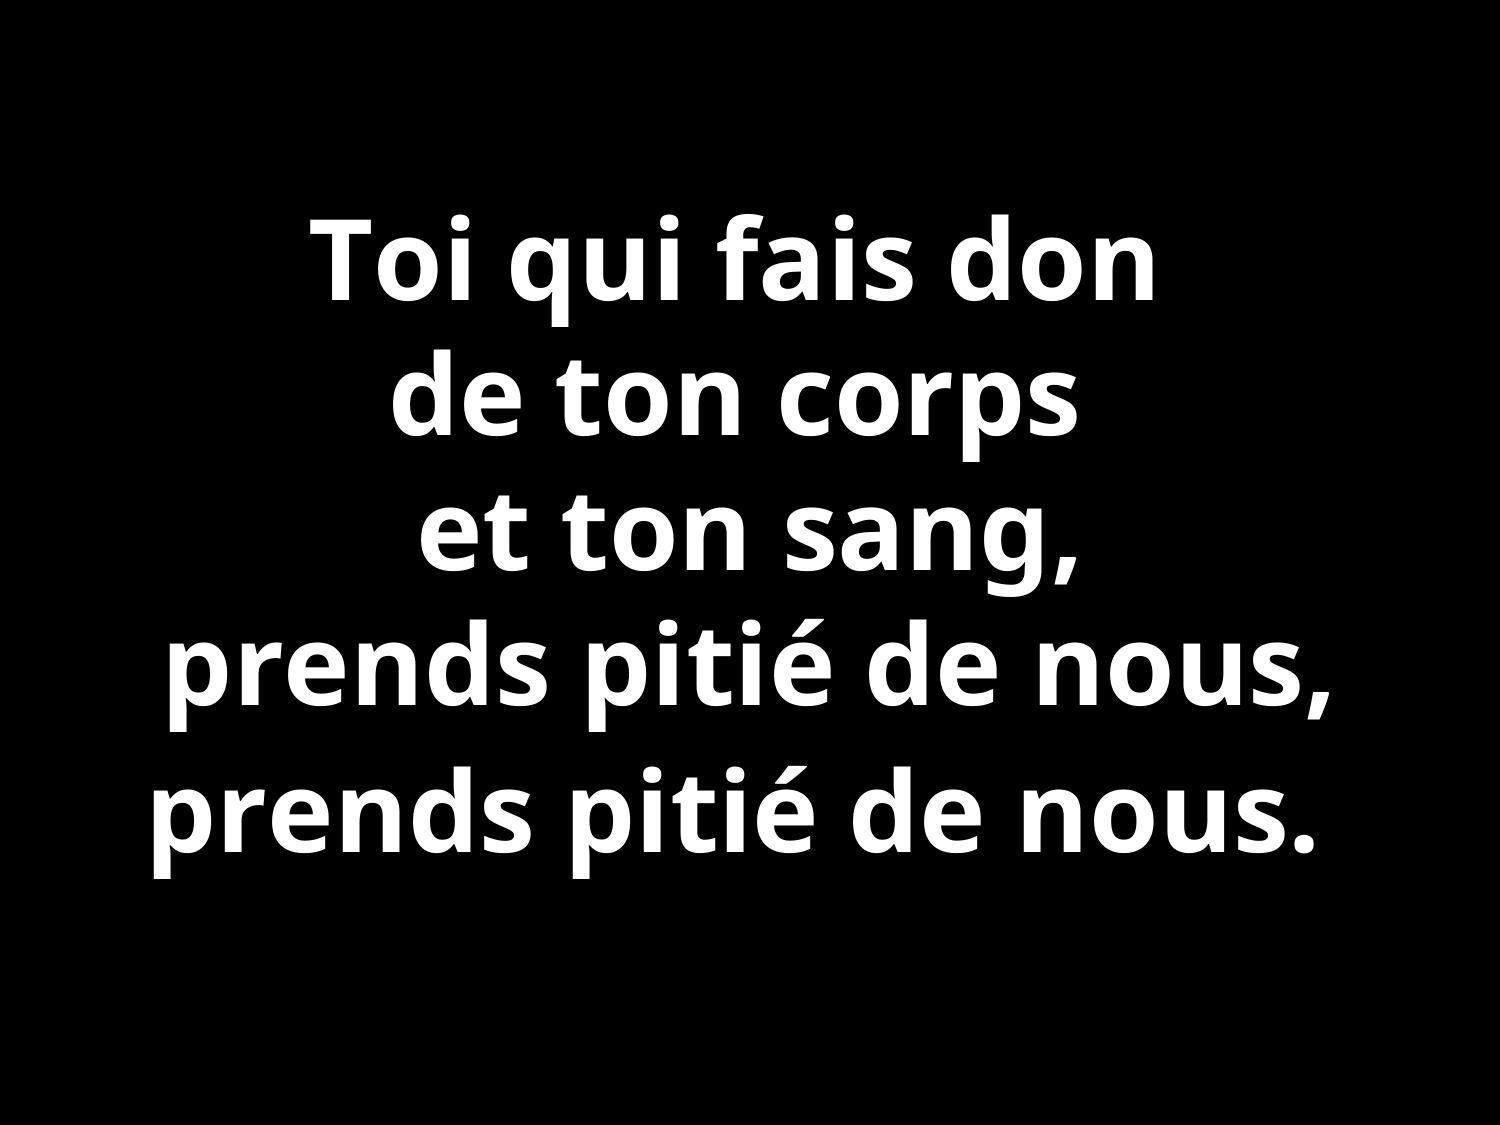

Toi qui fais don
de ton corps
et ton sang,
prends pitié de nous,
prends pitié de nous.